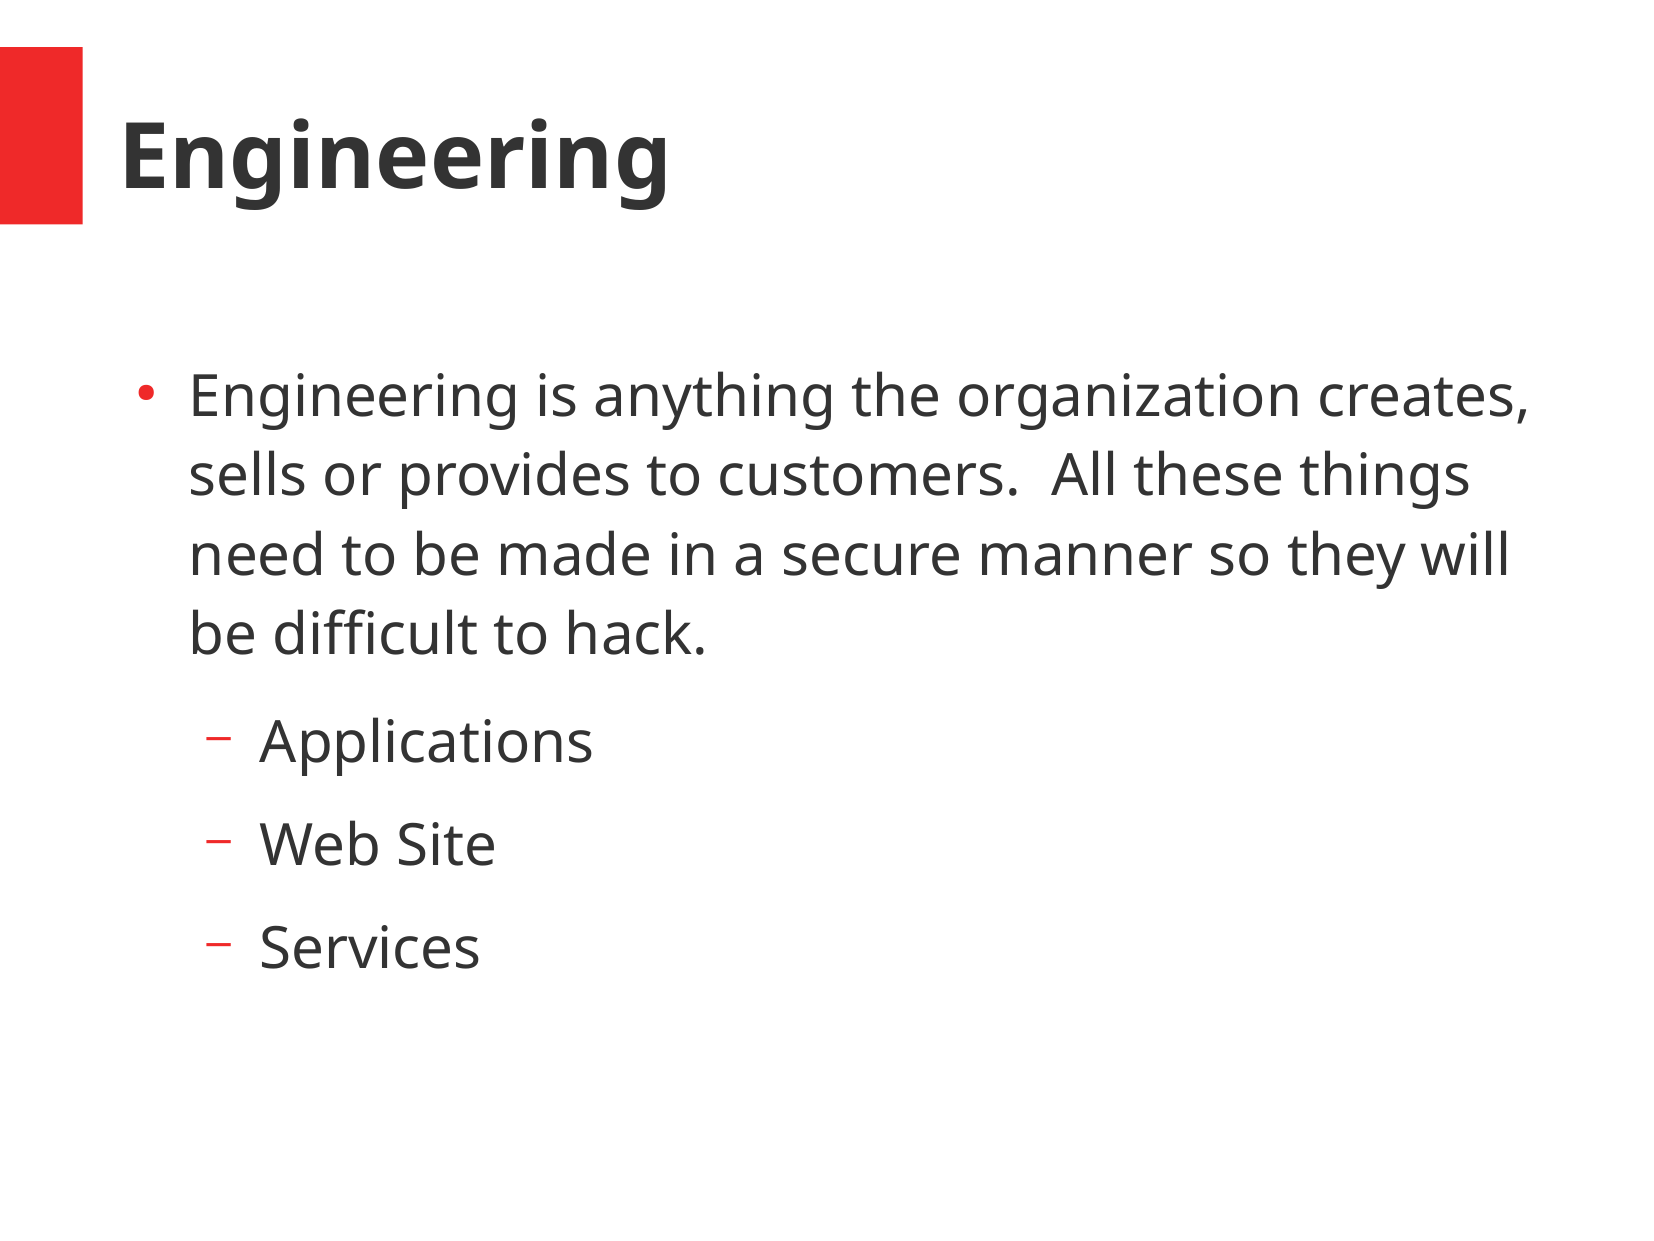

# Engineering
Engineering is anything the organization creates, sells or provides to customers. All these things need to be made in a secure manner so they will be difficult to hack.
Applications
Web Site
Services